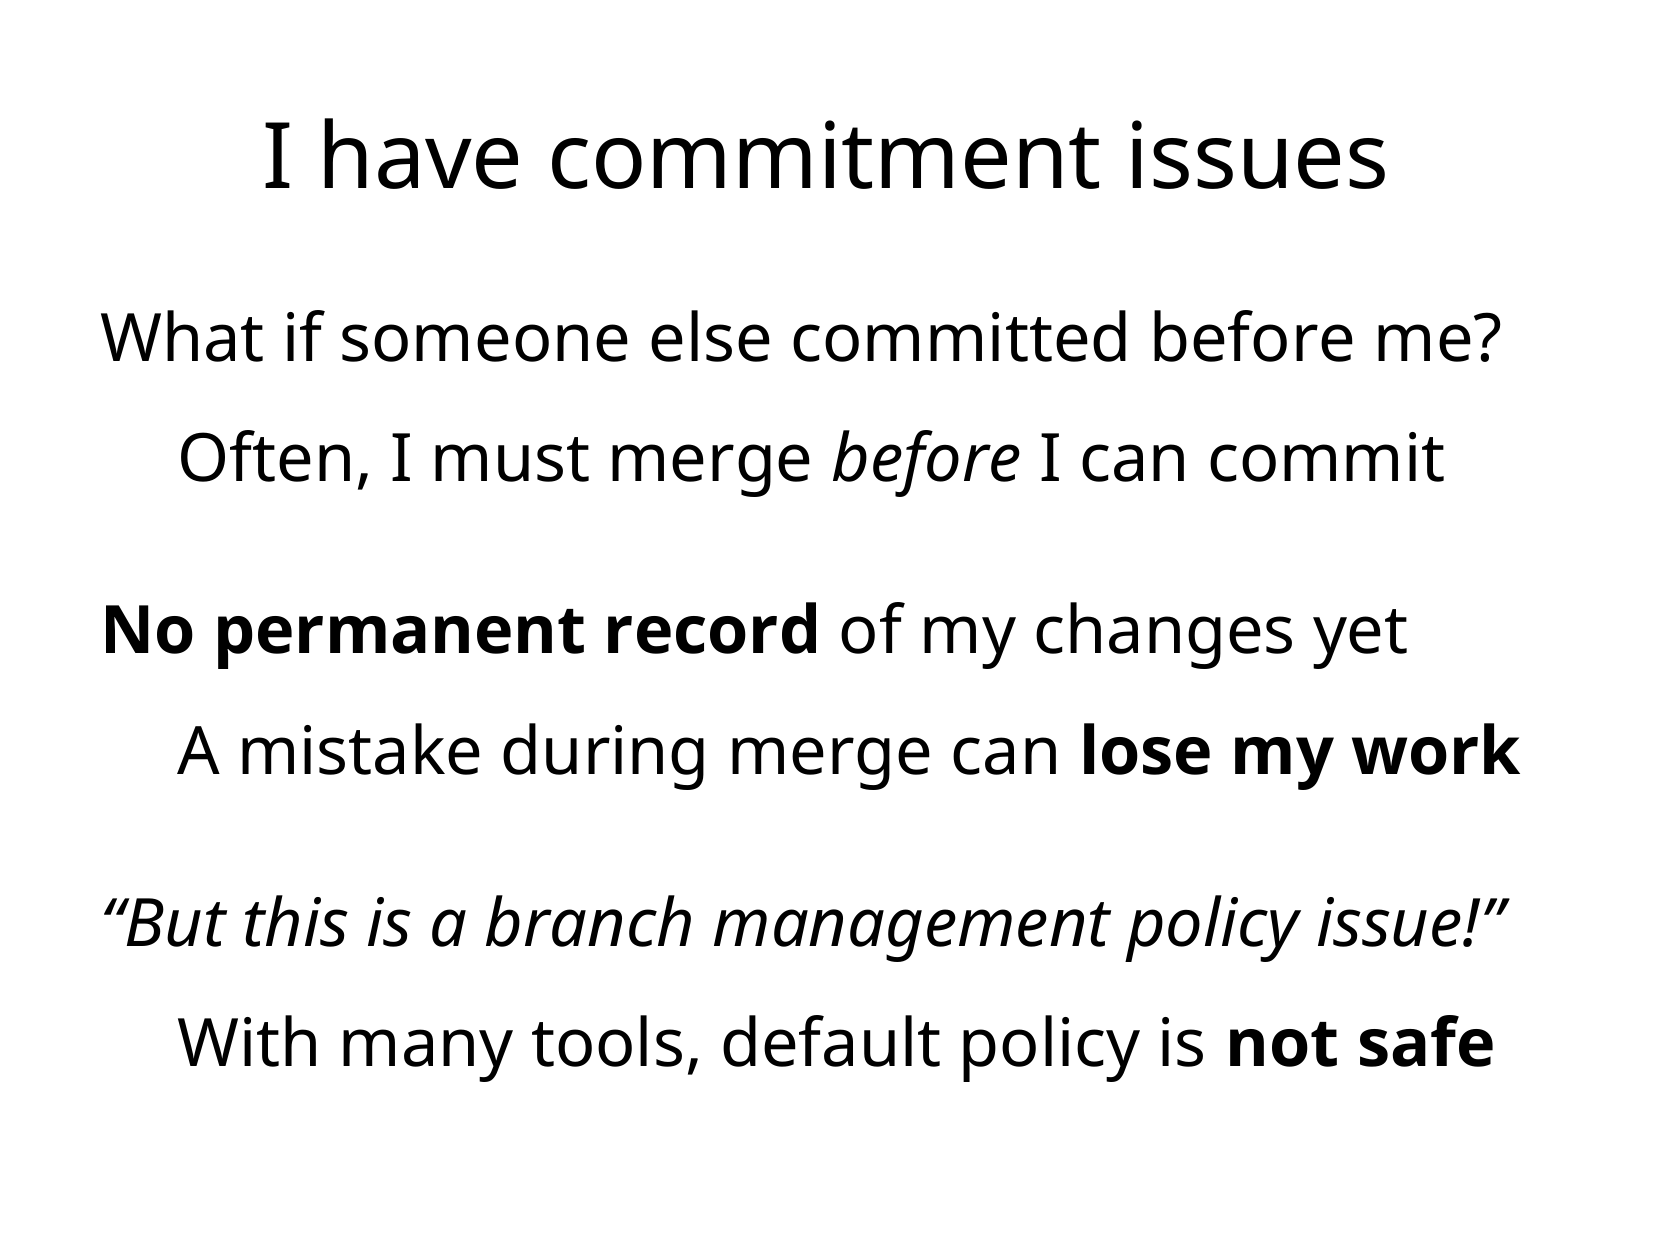

# I have commitment issues
What if someone else committed before me?
Often, I must merge before I can commit
No permanent record of my changes yet
A mistake during merge can lose my work
“But this is a branch management policy issue!”
With many tools, default policy is not safe